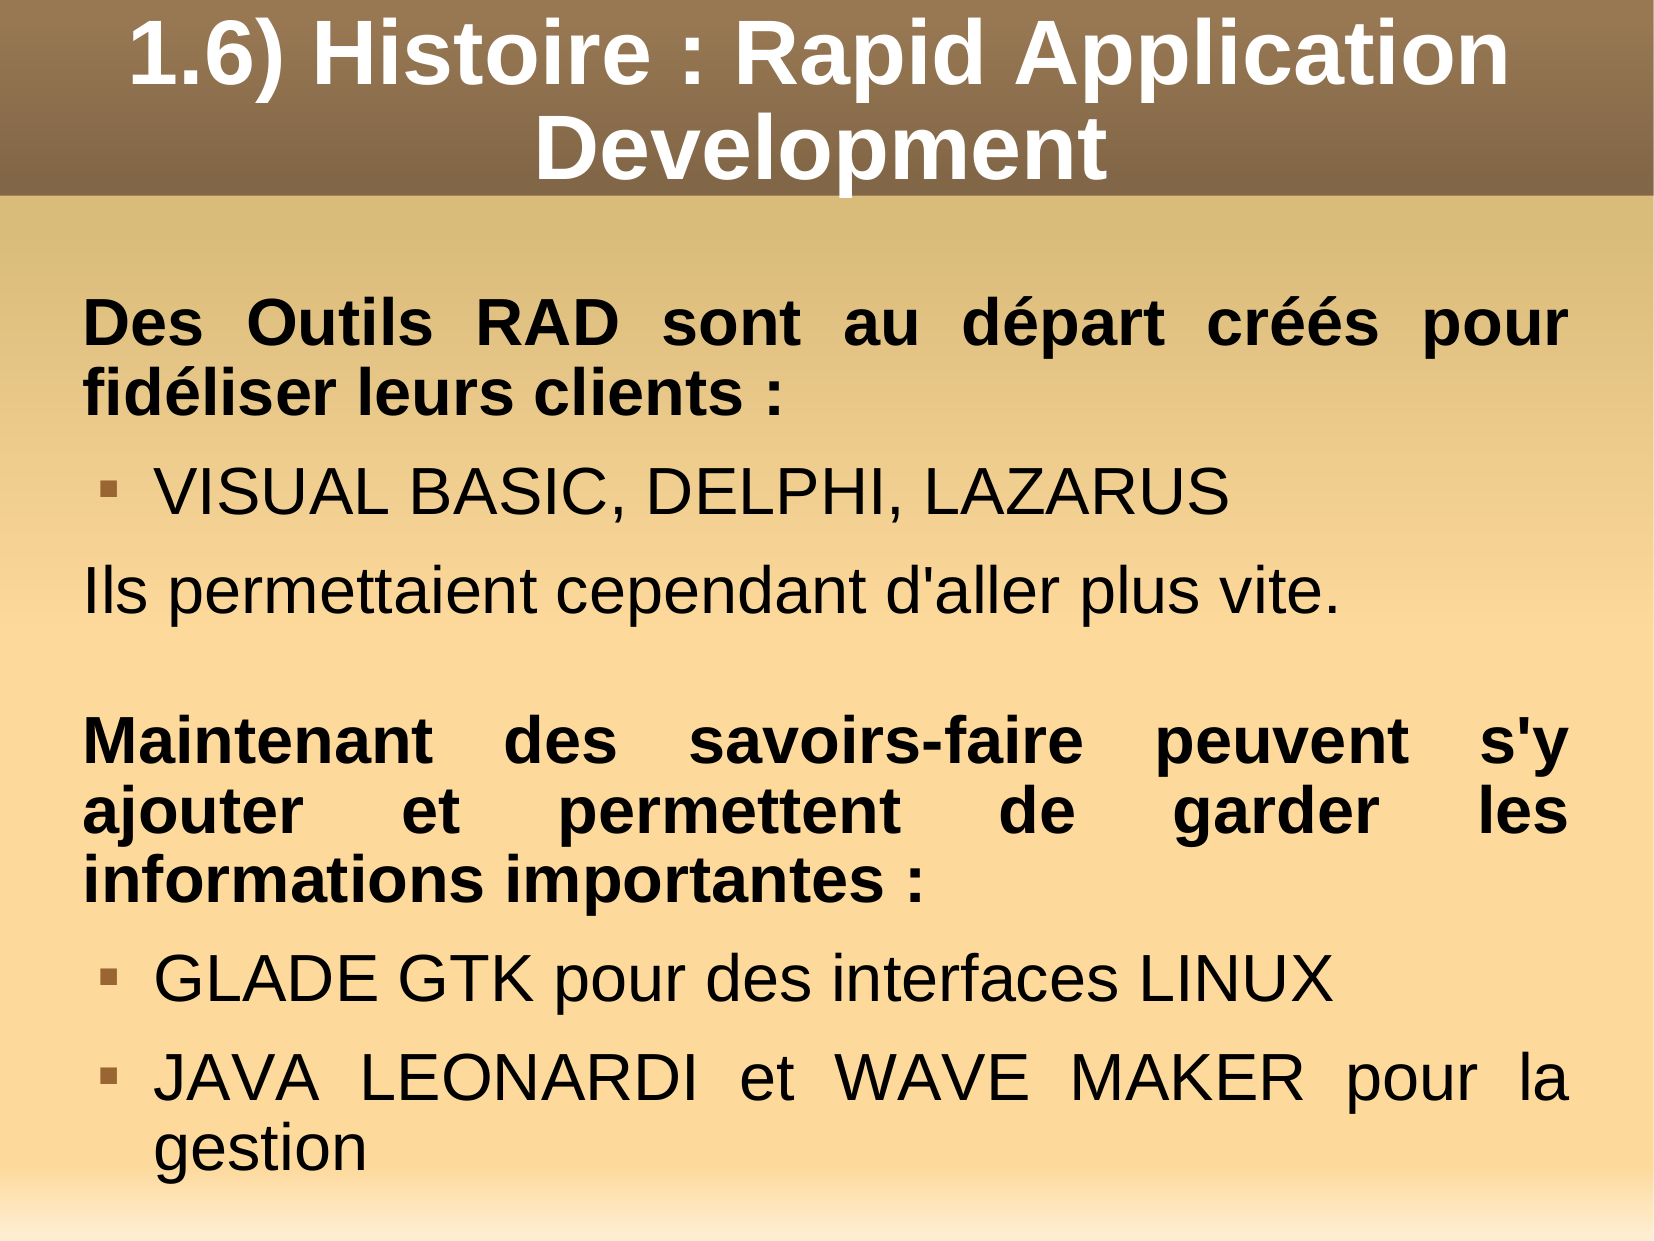

# 1.6) Histoire : Rapid Application Development
Des Outils RAD sont au départ créés pour fidéliser leurs clients :
VISUAL BASIC, DELPHI, LAZARUS
Ils permettaient cependant d'aller plus vite.
Maintenant des savoirs-faire peuvent s'y ajouter et permettent de garder les informations importantes :
GLADE GTK pour des interfaces LINUX
JAVA LEONARDI et WAVE MAKER pour la gestion